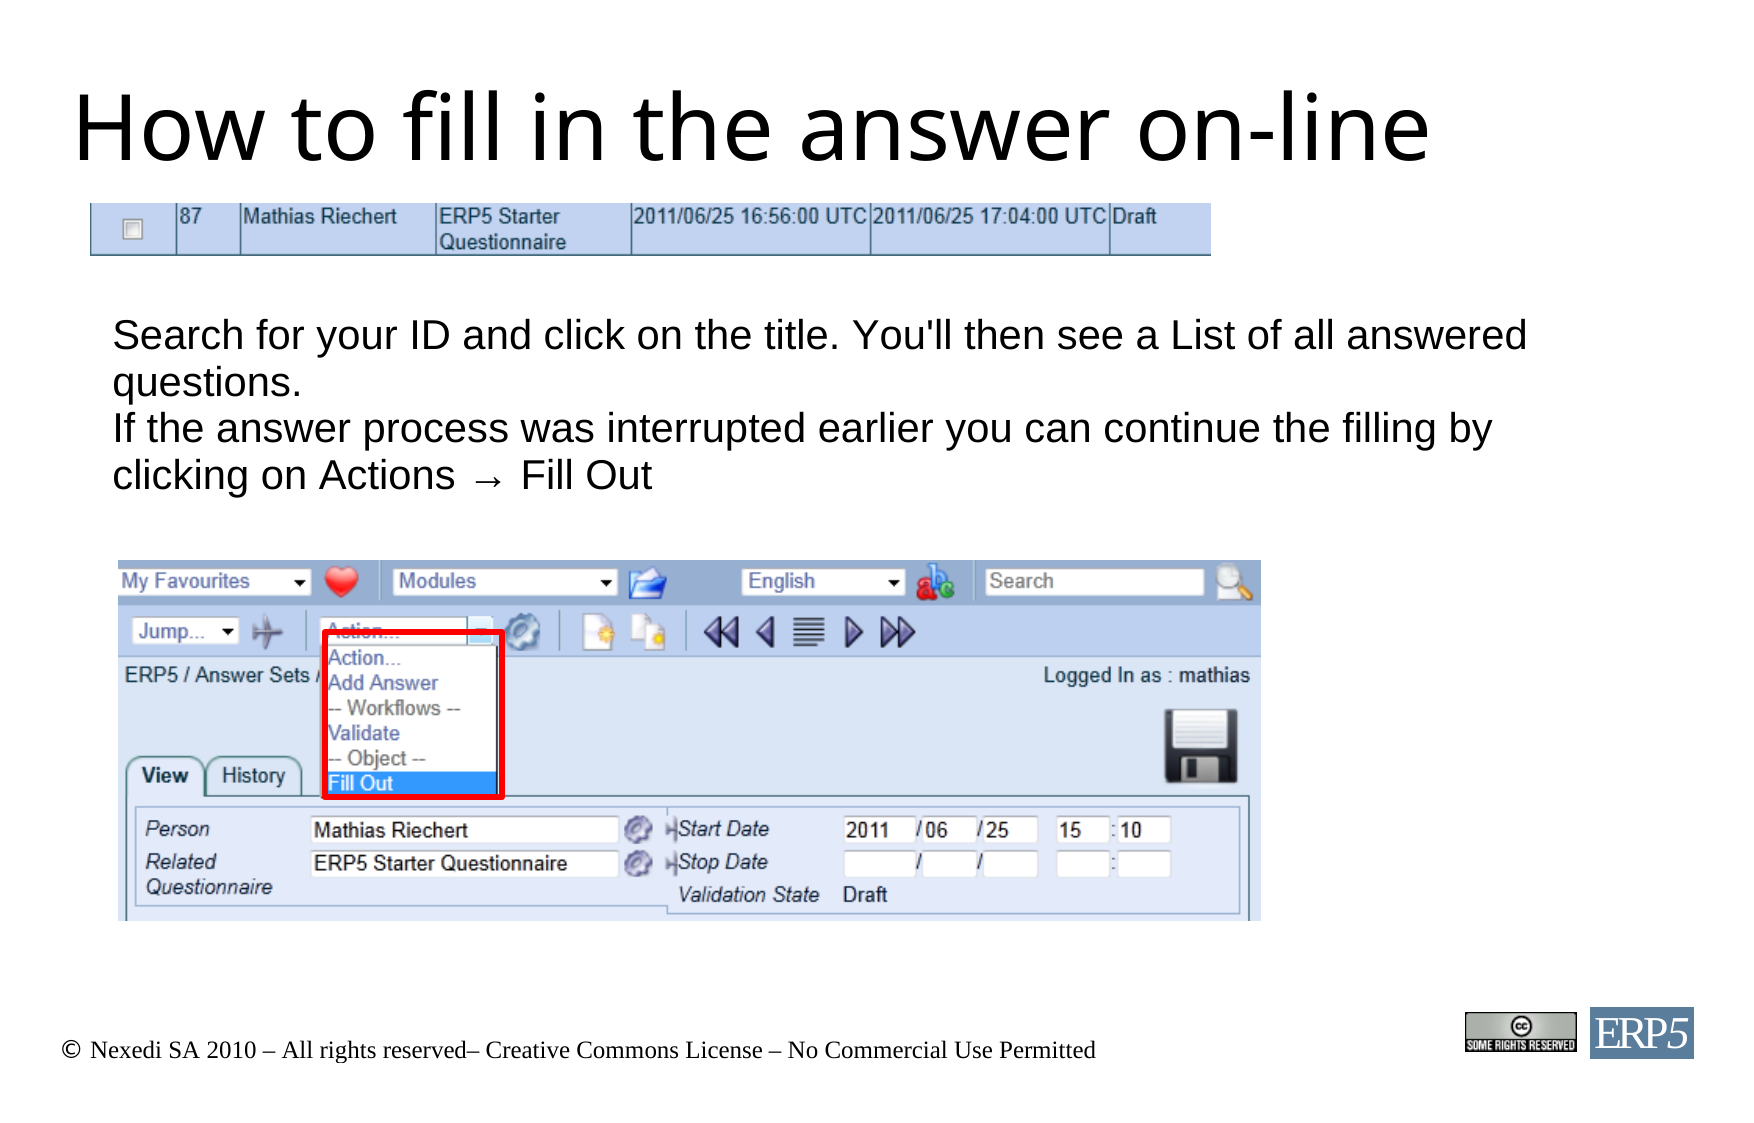

# How to fill in the answer on-line
Search for your ID and click on the title. You'll then see a List of all answered questions.
If the answer process was interrupted earlier you can continue the filling by clicking on Actions → Fill Out